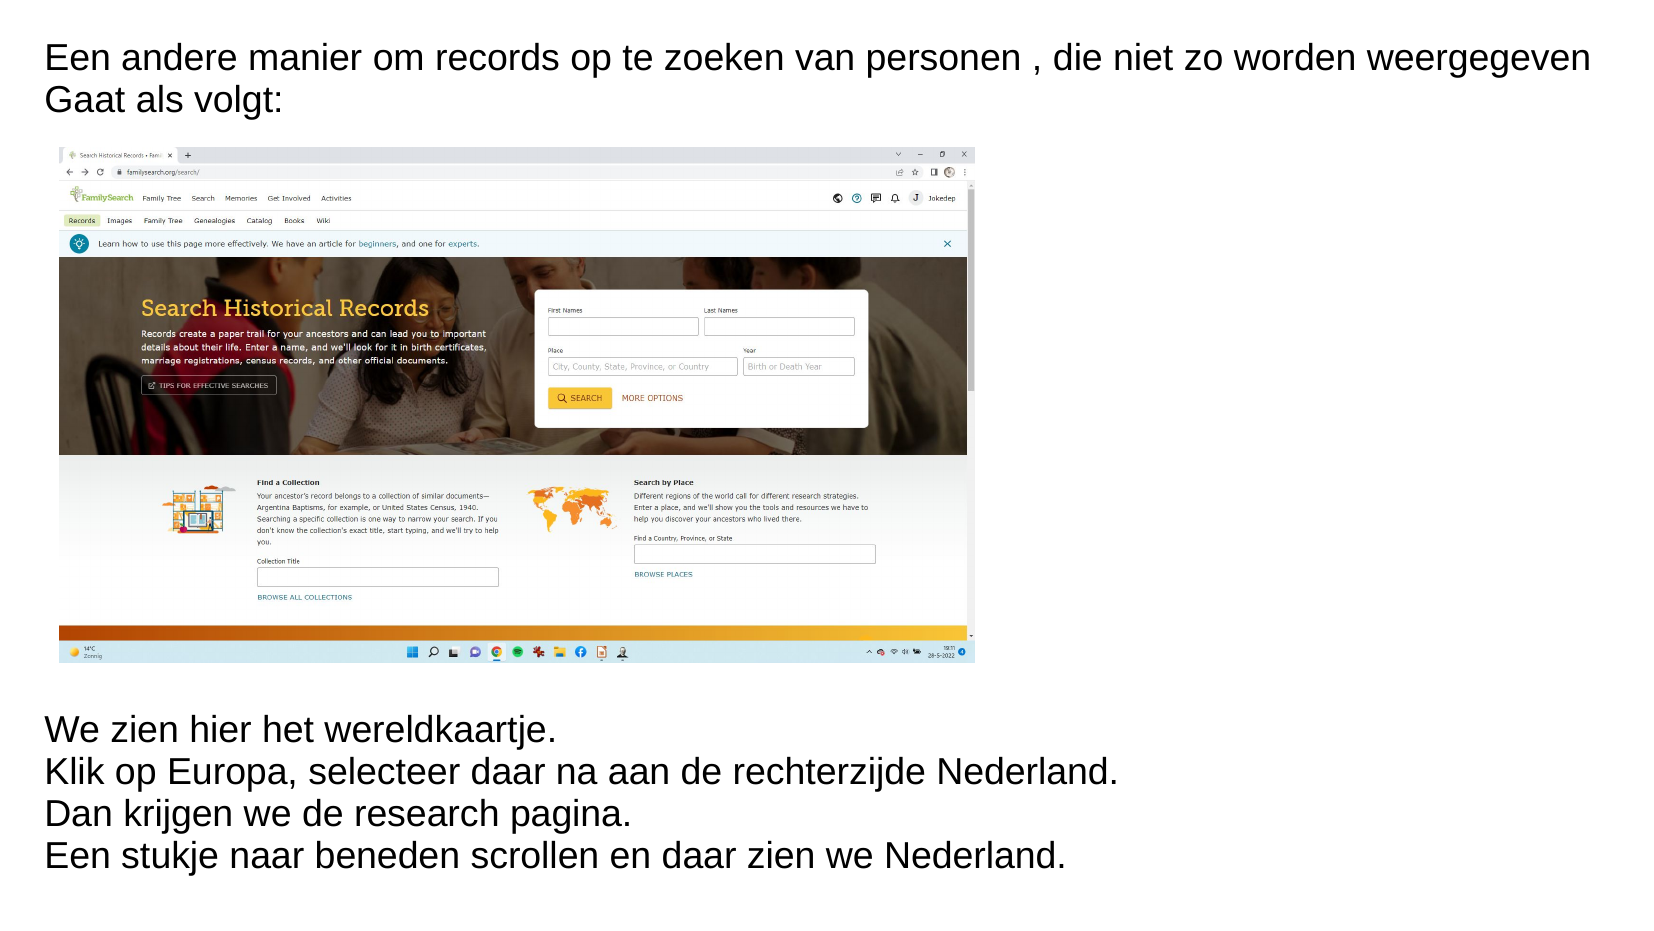

Een andere manier om records op te zoeken van personen , die niet zo worden weergegeven
Gaat als volgt:
We zien hier het wereldkaartje.
Klik op Europa, selecteer daar na aan de rechterzijde Nederland.
Dan krijgen we de research pagina.
Een stukje naar beneden scrollen en daar zien we Nederland.